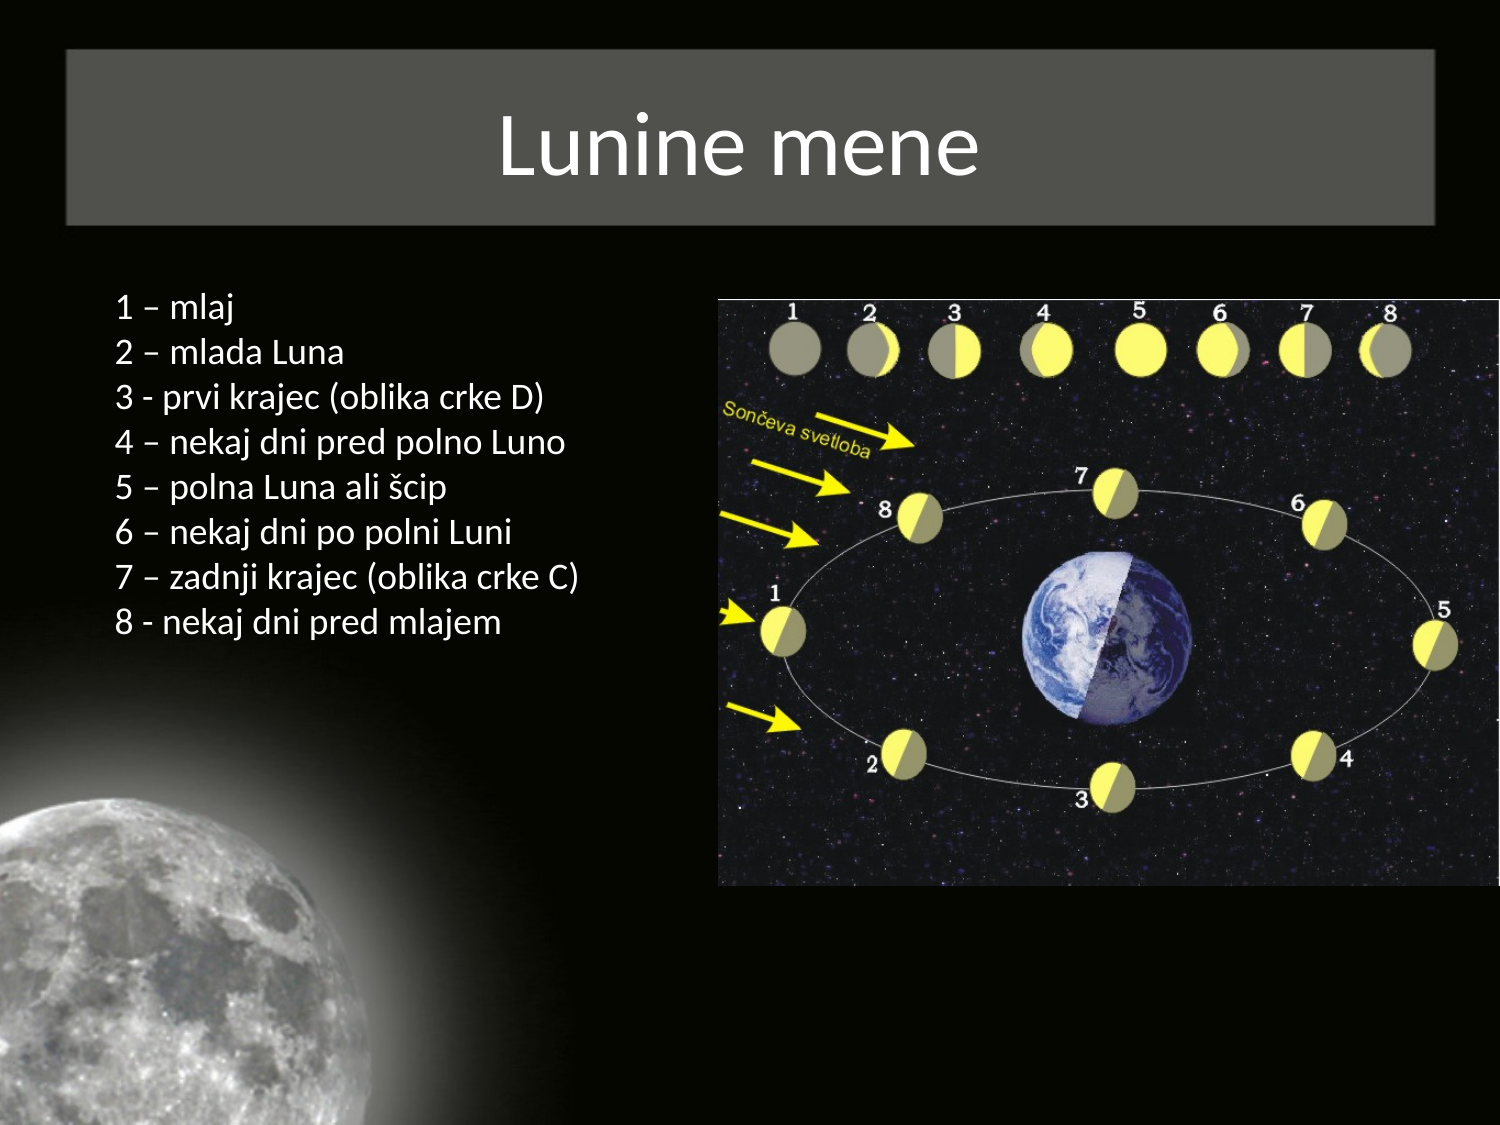

# Lunine mene
1 – mlaj
2 – mlada Luna
3 - prvi krajec (oblika crke D)
4 – nekaj dni pred polno Luno
5 – polna Luna ali šcip
6 – nekaj dni po polni Luni
7 – zadnji krajec (oblika crke C)
8 - nekaj dni pred mlajem